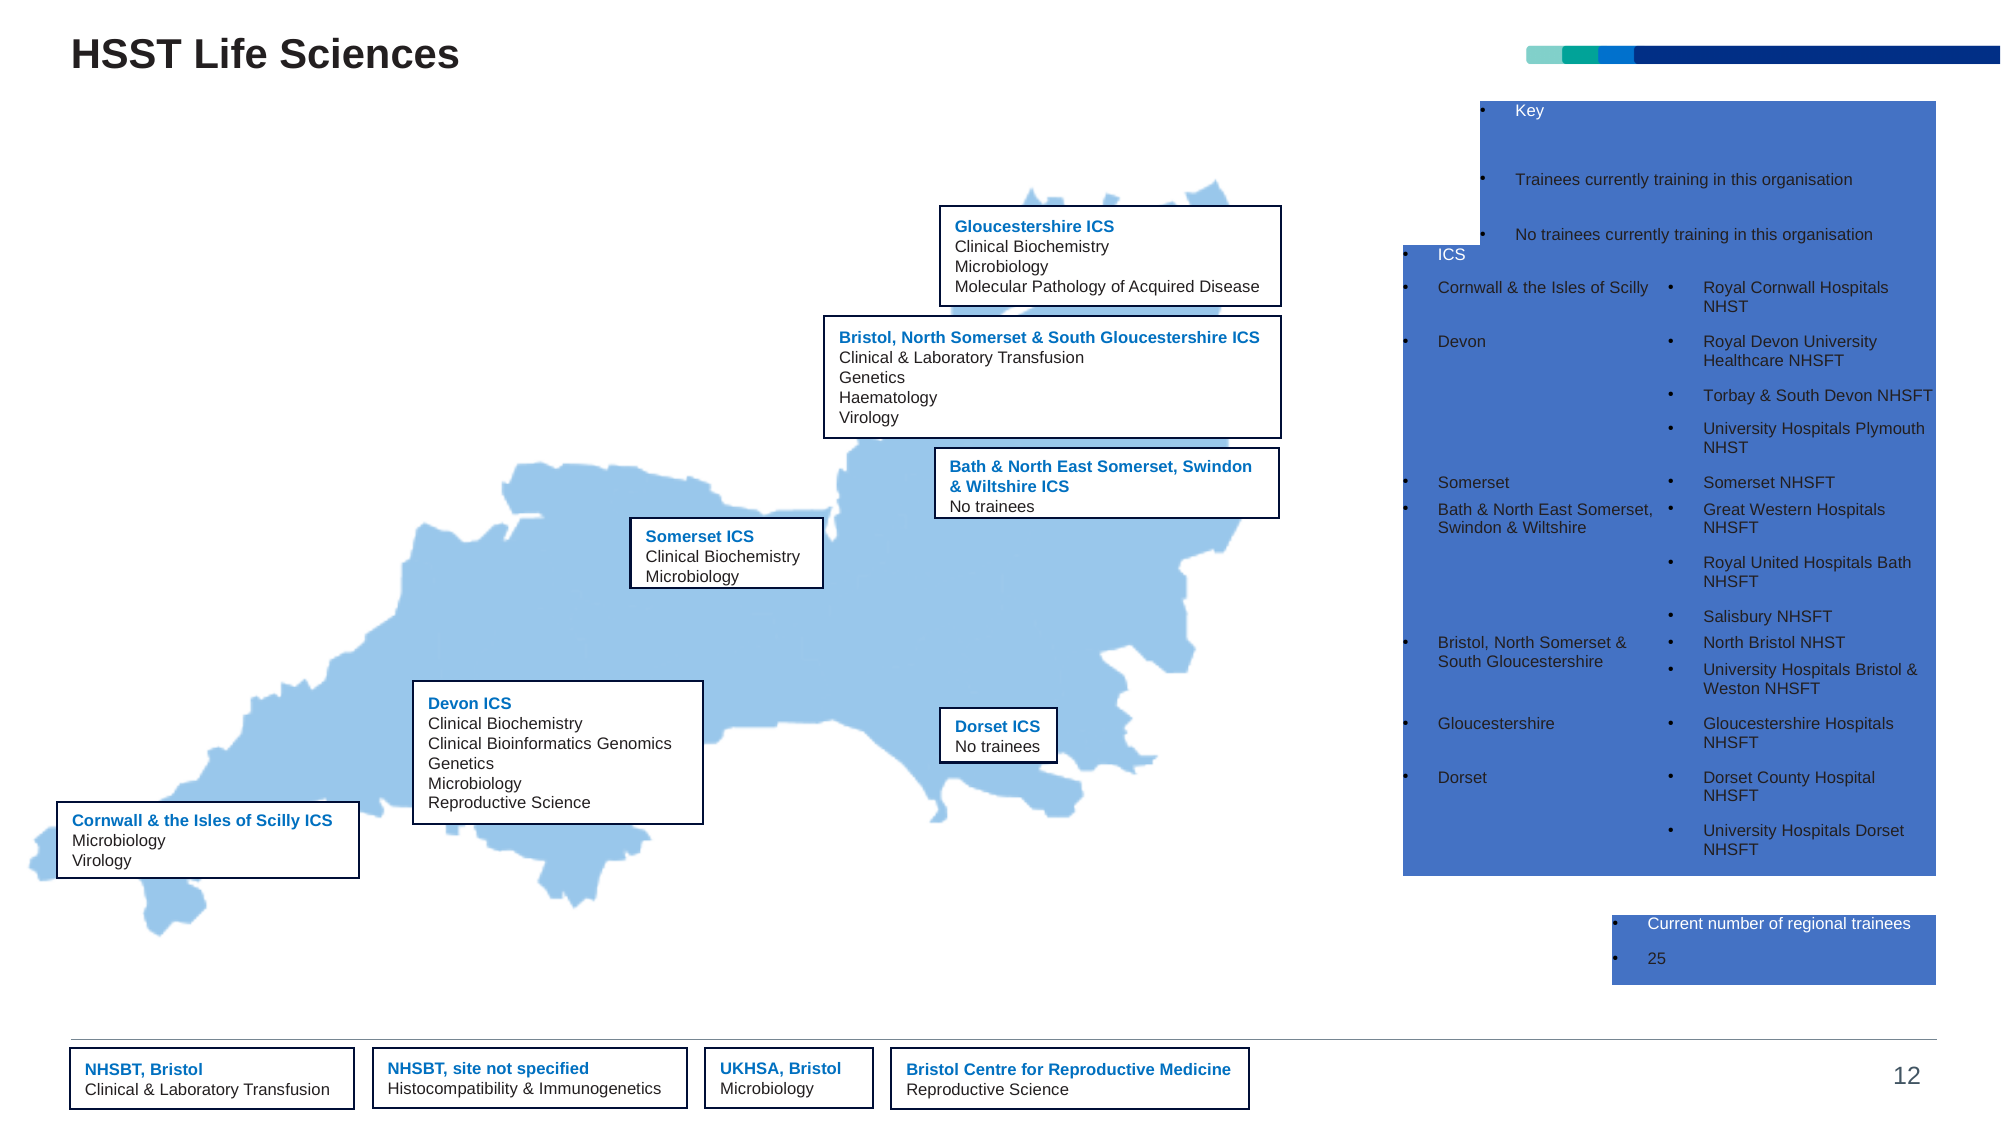

# HSST Life Sciences
| Key | |
| --- | --- |
| Trainees currently training in this organisation | |
| No trainees currently training in this organisation | |
Gloucestershire ICS
Clinical Biochemistry
Microbiology
Molecular Pathology of Acquired Disease
| ICS | Organisation |
| --- | --- |
| Cornwall & the Isles of Scilly | Royal Cornwall Hospitals NHST |
| Devon | Royal Devon University Healthcare NHSFT |
| | Torbay & South Devon NHSFT |
| | University Hospitals Plymouth NHST |
| Somerset | Somerset NHSFT |
| Bath & North East Somerset, Swindon & Wiltshire | Great Western Hospitals NHSFT |
| | Royal United Hospitals Bath NHSFT |
| | Salisbury NHSFT |
| Bristol, North Somerset & South Gloucestershire | North Bristol NHST |
| | University Hospitals Bristol & Weston NHSFT |
| Gloucestershire | Gloucestershire Hospitals NHSFT |
| Dorset | Dorset County Hospital NHSFT |
| | University Hospitals Dorset NHSFT |
Bristol, North Somerset & South Gloucestershire ICS
Clinical & Laboratory Transfusion
Genetics
Haematology
Virology
Bath & North East Somerset, Swindon & Wiltshire ICS
No trainees
Somerset ICS
Clinical Biochemistry
Microbiology
Devon ICS
Clinical Biochemistry
Clinical Bioinformatics Genomics
Genetics
Microbiology
Reproductive Science
Dorset ICS
No trainees
Cornwall & the Isles of Scilly ICS
Microbiology
Virology
| Current number of regional trainees |
| --- |
| 25 |
NHSBT, Bristol
Clinical & Laboratory Transfusion
NHSBT, site not specified
Histocompatibility & Immunogenetics
UKHSA, Bristol
Microbiology
Bristol Centre for Reproductive Medicine
Reproductive Science